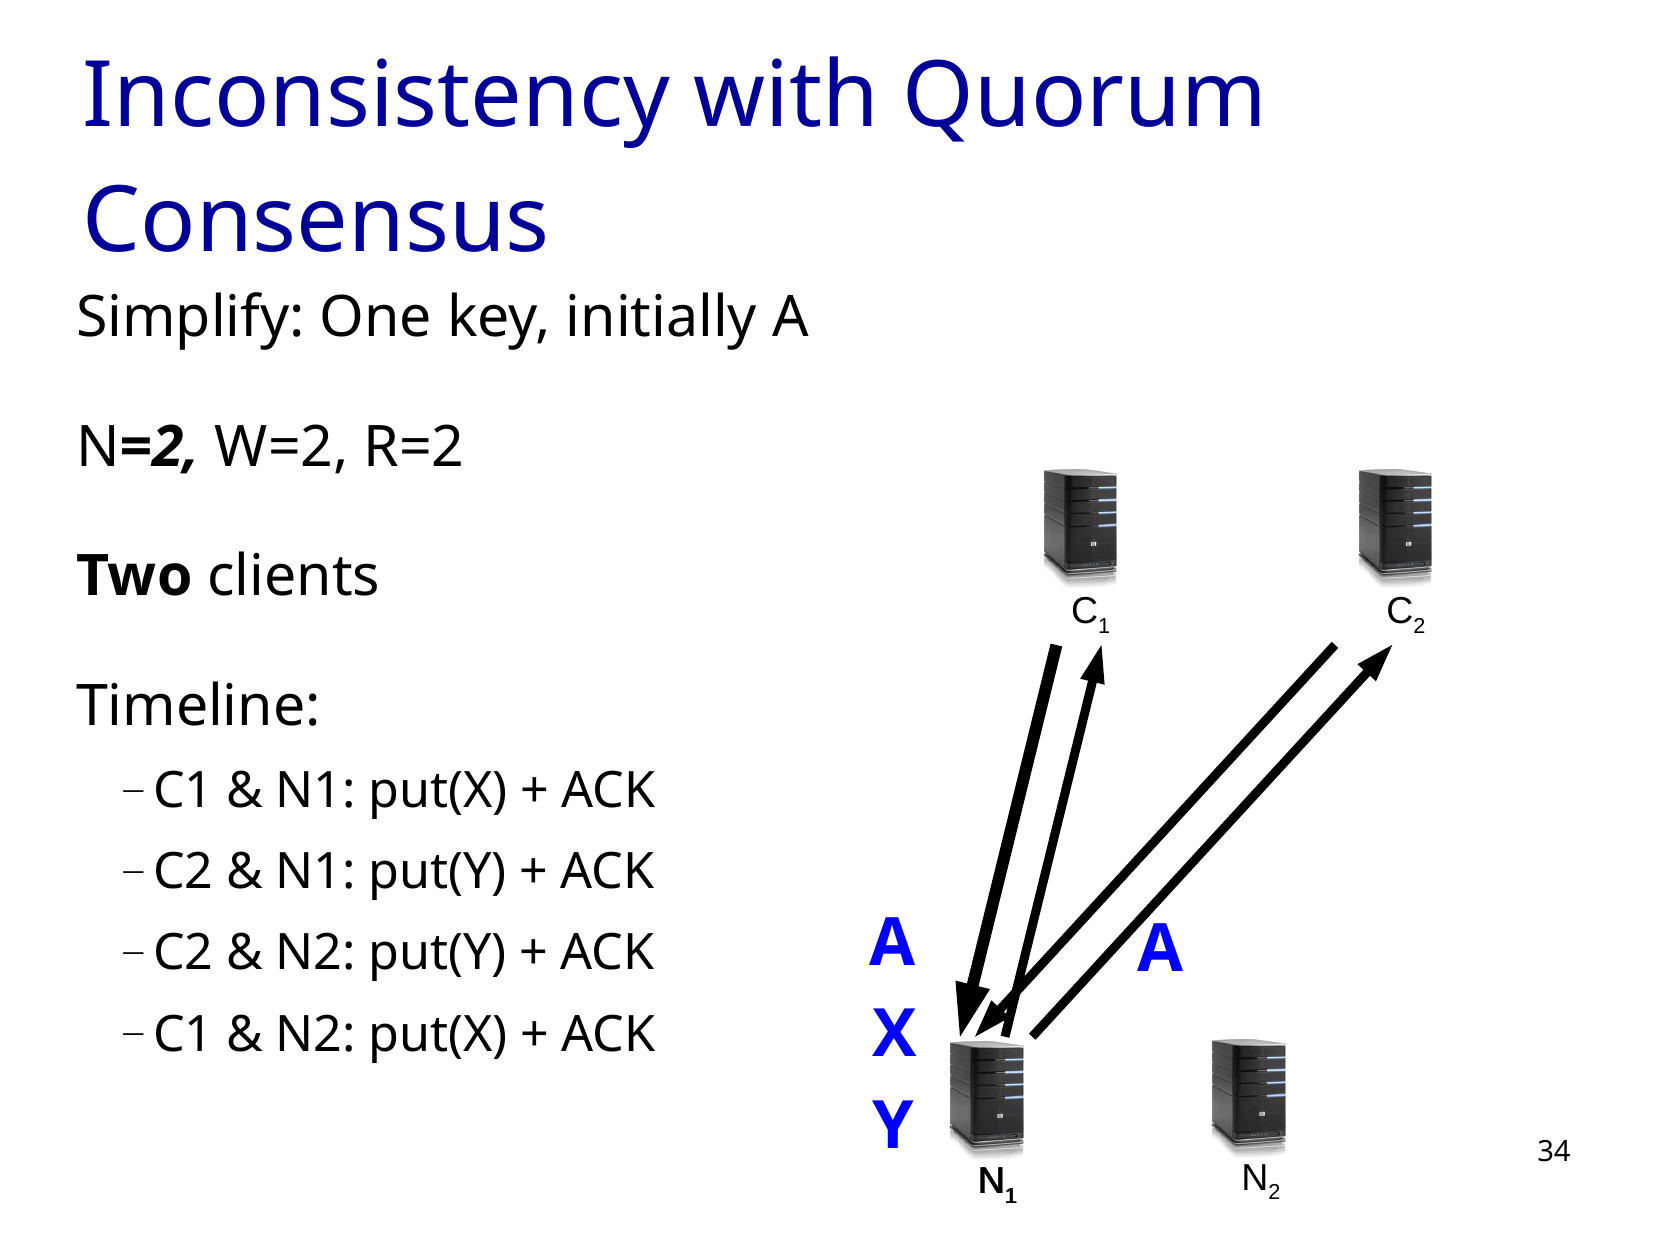

# Inconsistency with Quorum Consensus
Simplify: One key, initially A
N=2, W=2, R=2
Two clients
Timeline:
C1 & N1: put(X) + ACK
C2 & N1: put(Y) + ACK
C2 & N2: put(Y) + ACK
C1 & N2: put(X) + ACK
C1
C2
A
A
X
Y
34
N2
N1
N1